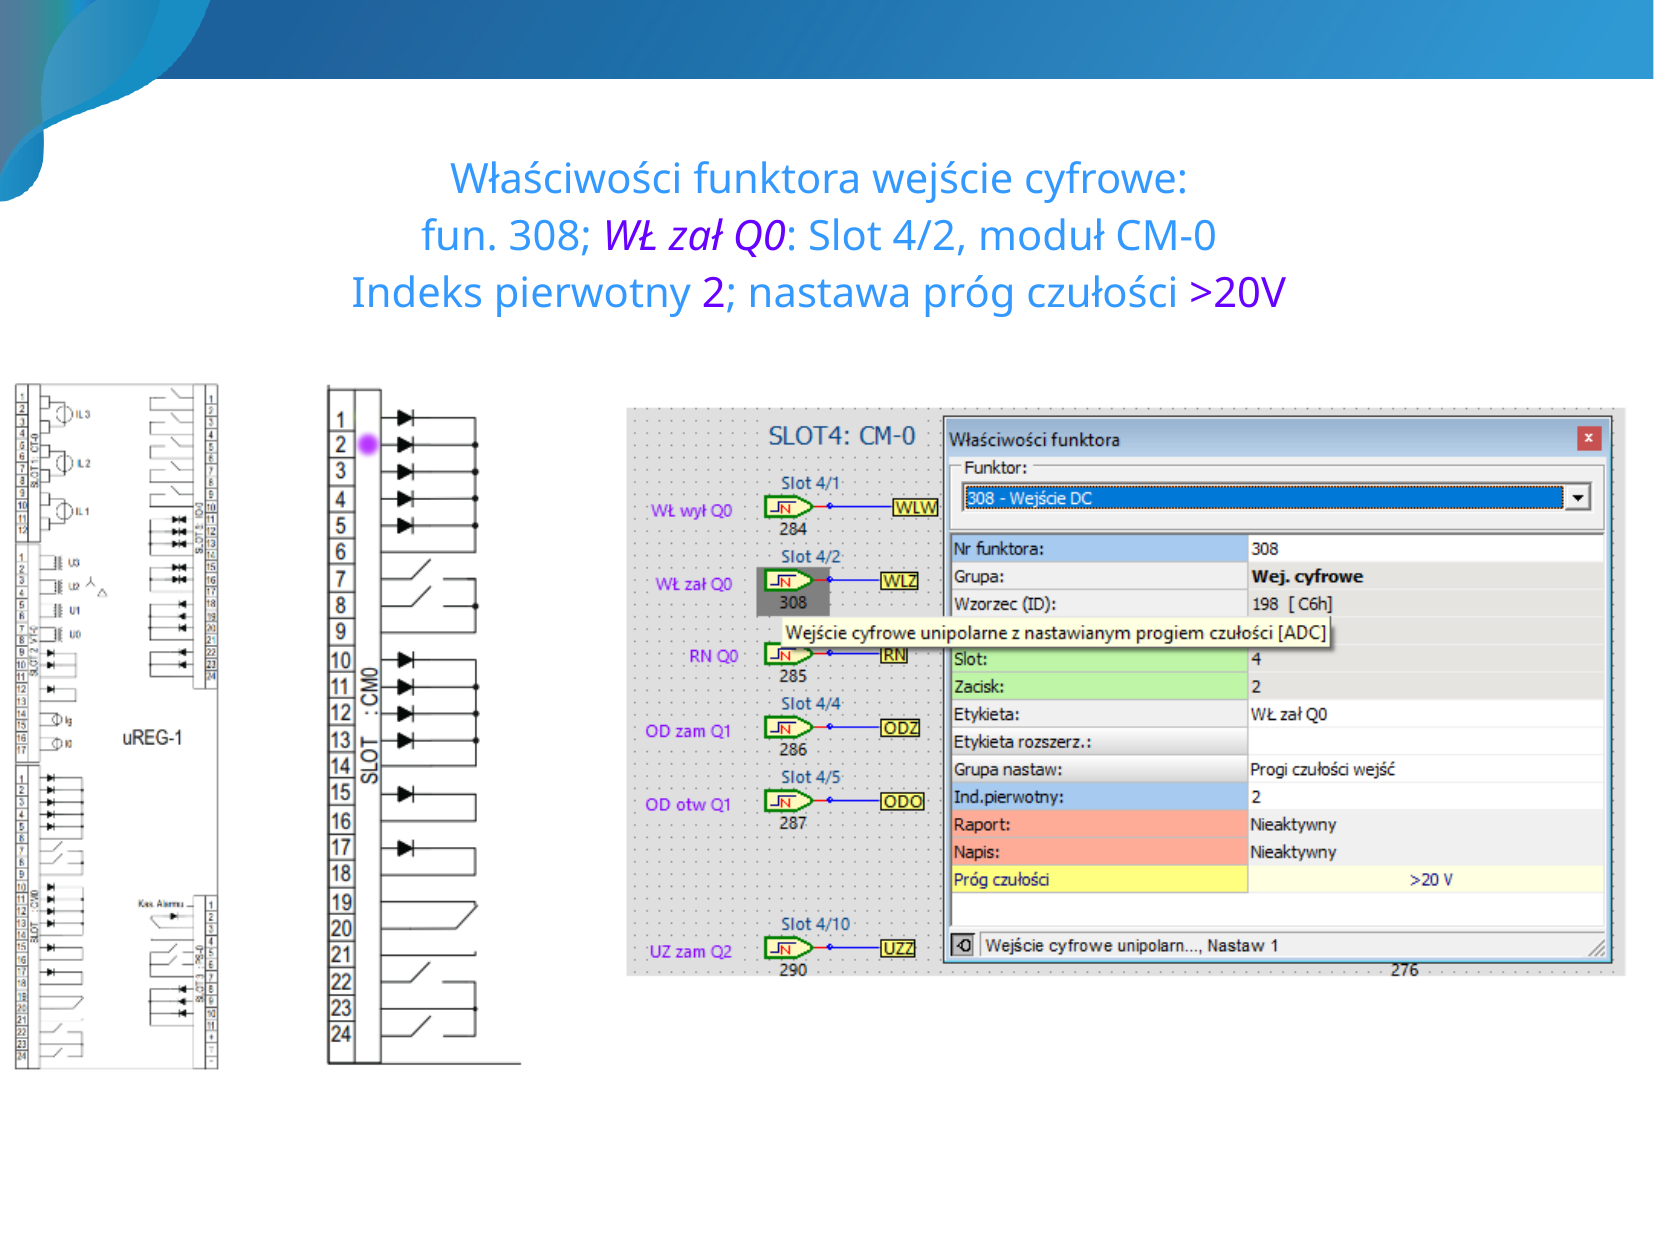

# Właściwości funktora wejście cyfrowe: fun. 308; WŁ zał Q0: Slot 4/2, moduł CM-0 Indeks pierwotny 2; nastawa próg czułości >20V